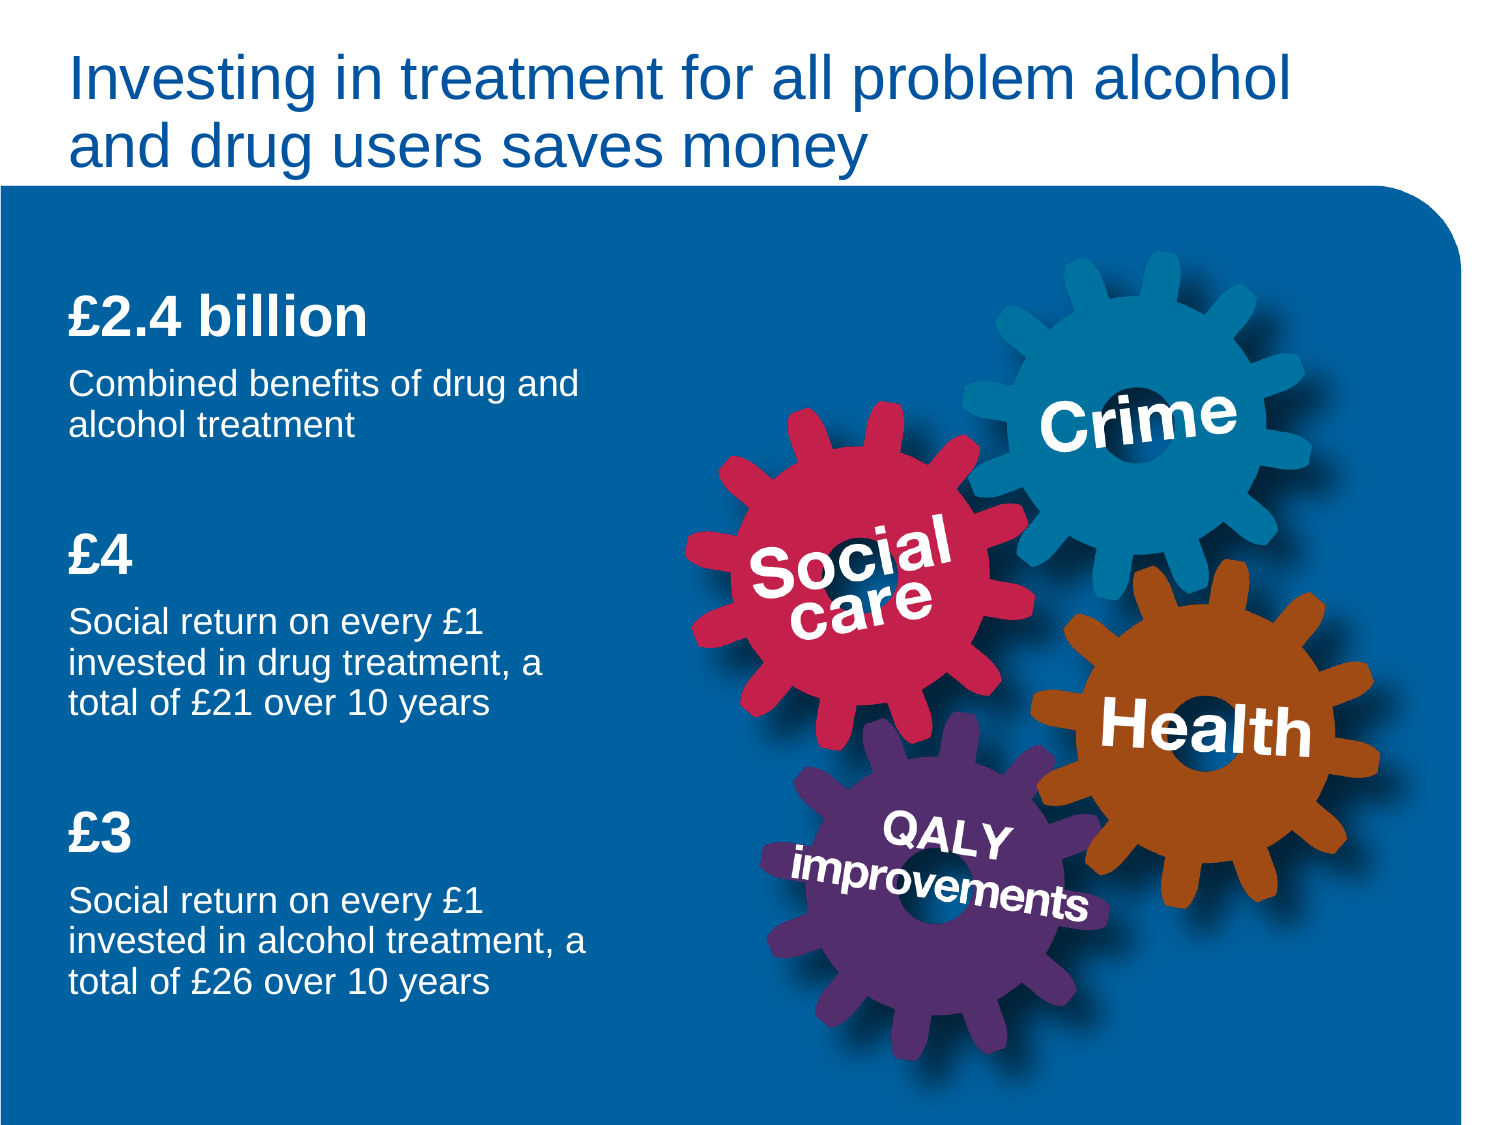

Investing in treatment for all problem alcohol and drug users saves money
£2.4 billion
Combined benefits of drug and alcohol treatment
£4
Social return on every £1 invested in drug treatment, a total of £21 over 10 years
£3
Social return on every £1 invested in alcohol treatment, a total of £26 over 10 years